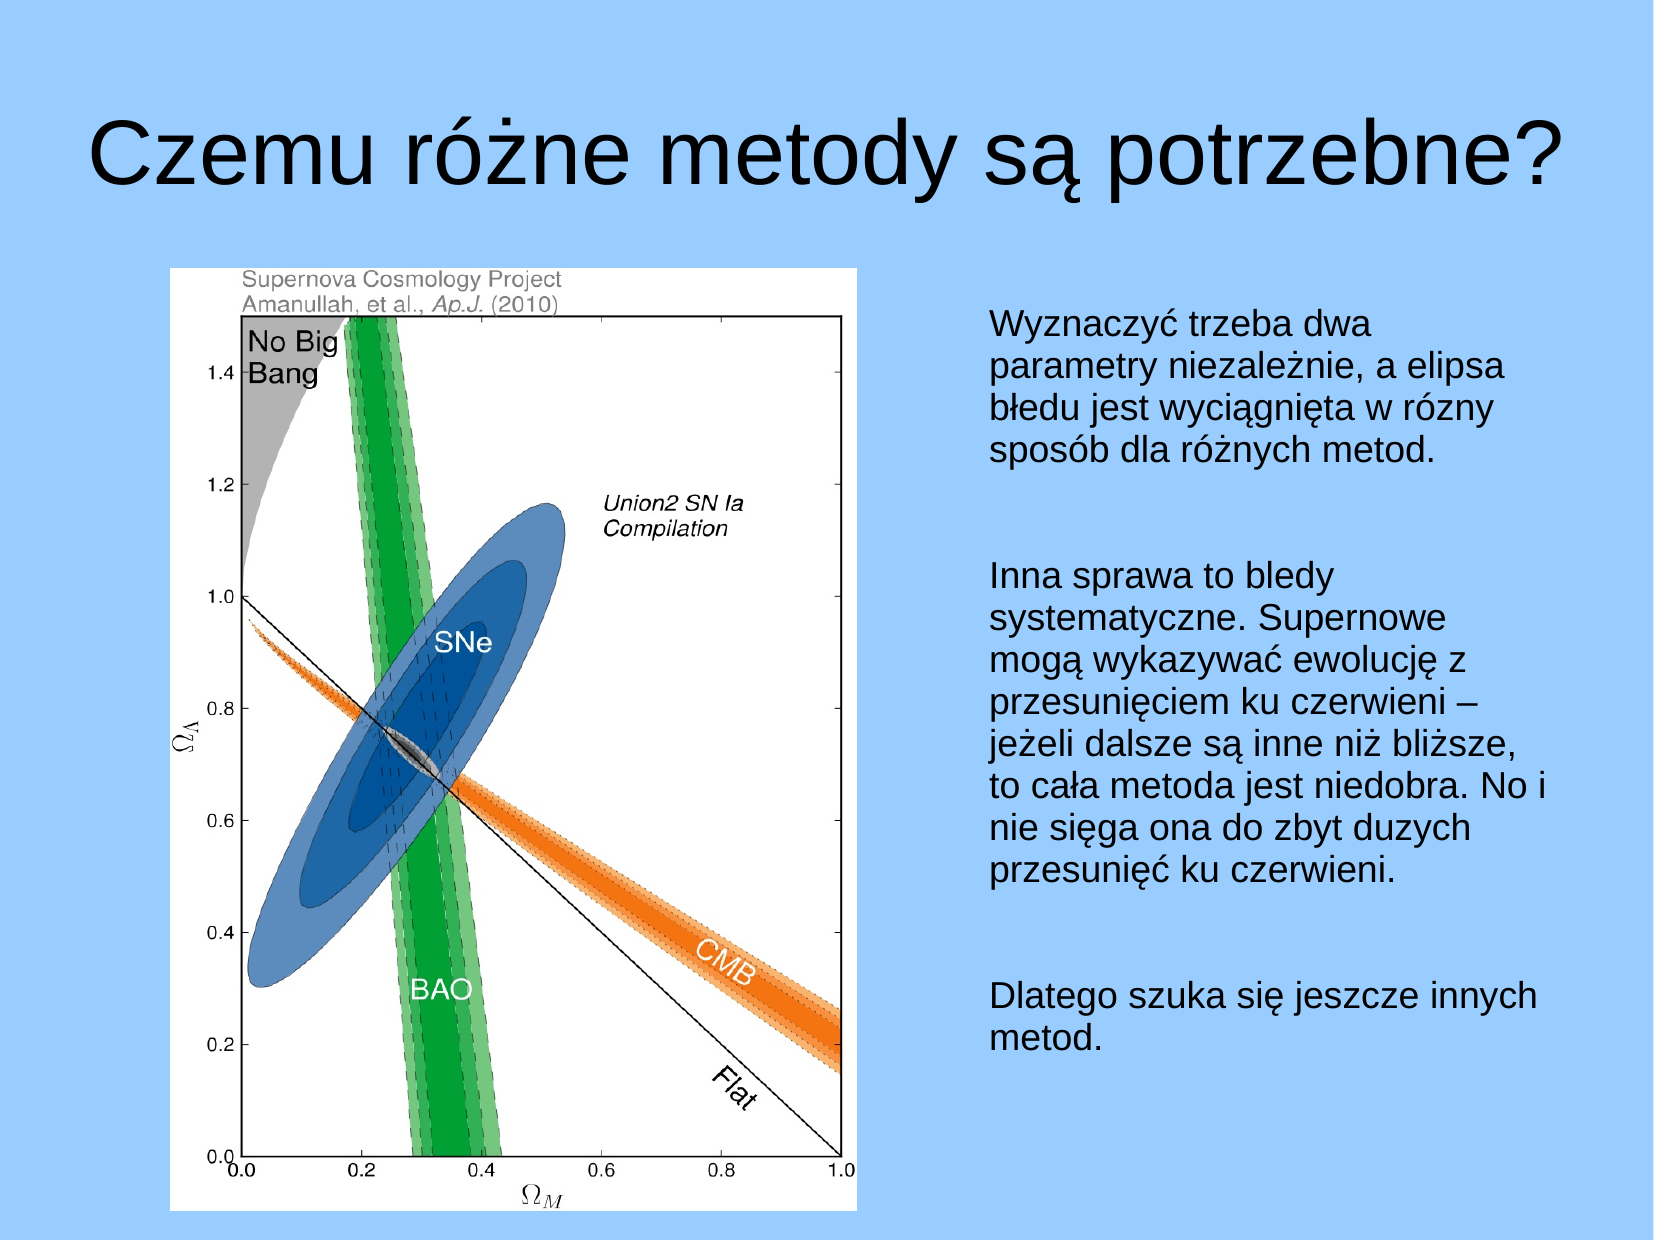

# Czemu różne metody są potrzebne?
Wyznaczyć trzeba dwa parametry niezależnie, a elipsa błedu jest wyciągnięta w rózny sposób dla różnych metod.
Inna sprawa to bledy systematyczne. Supernowe mogą wykazywać ewolucję z przesunięciem ku czerwieni – jeżeli dalsze są inne niż bliższe, to cała metoda jest niedobra. No i nie sięga ona do zbyt duzych przesunięć ku czerwieni.
Dlatego szuka się jeszcze innych metod.